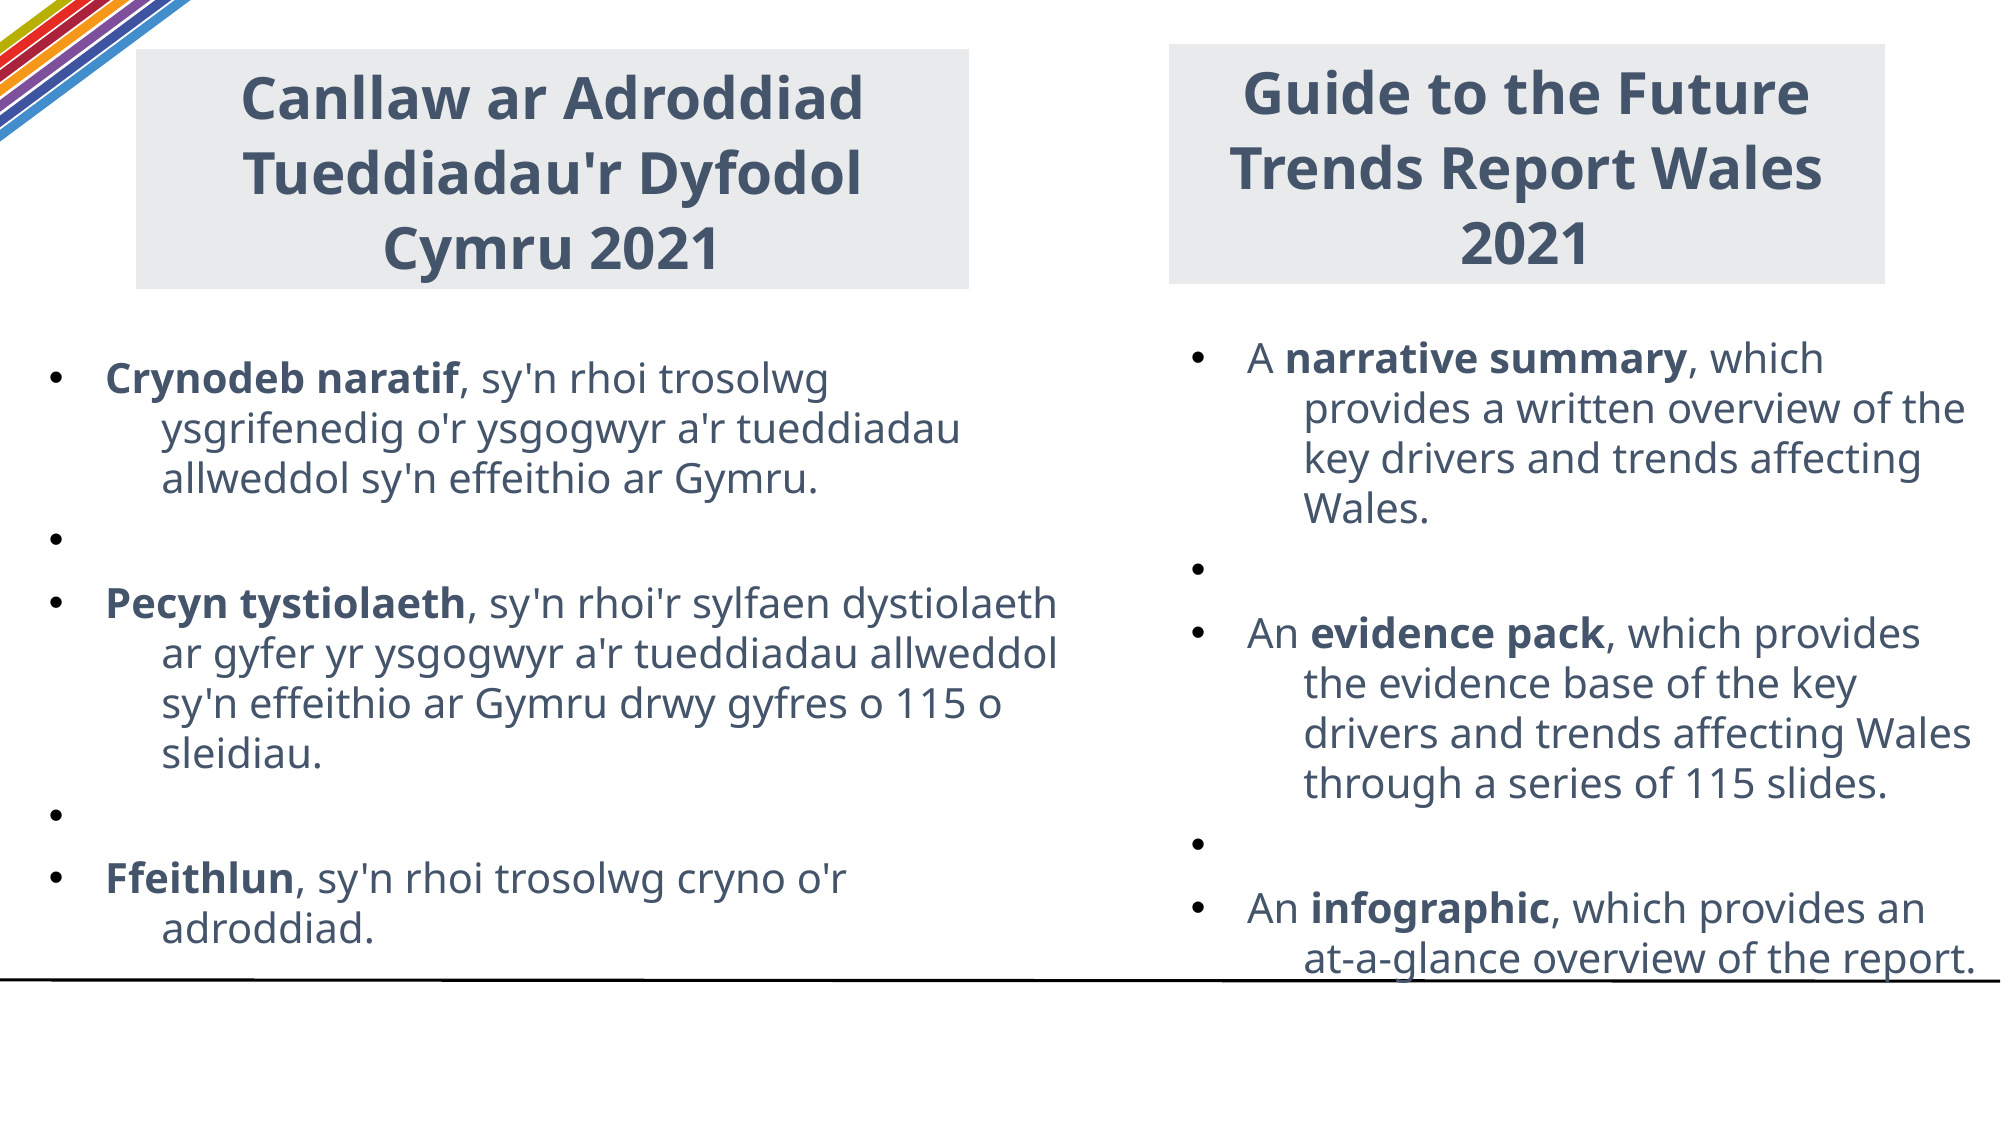

Guide to the Future Trends Report Wales 2021
Canllaw ar Adroddiad Tueddiadau'r Dyfodol Cymru 2021
A narrative summary, which provides a written overview of the key drivers and trends affecting Wales.
An evidence pack, which provides the evidence base of the key drivers and trends affecting Wales through a series of 115 slides.
An infographic, which provides an at-a-glance overview of the report.
Crynodeb naratif, sy'n rhoi trosolwg ysgrifenedig o'r ysgogwyr a'r tueddiadau allweddol sy'n effeithio ar Gymru.
Pecyn tystiolaeth, sy'n rhoi'r sylfaen dystiolaeth ar gyfer yr ysgogwyr a'r tueddiadau allweddol sy'n effeithio ar Gymru drwy gyfres o 115 o sleidiau.
Ffeithlun, sy'n rhoi trosolwg cryno o'r adroddiad.